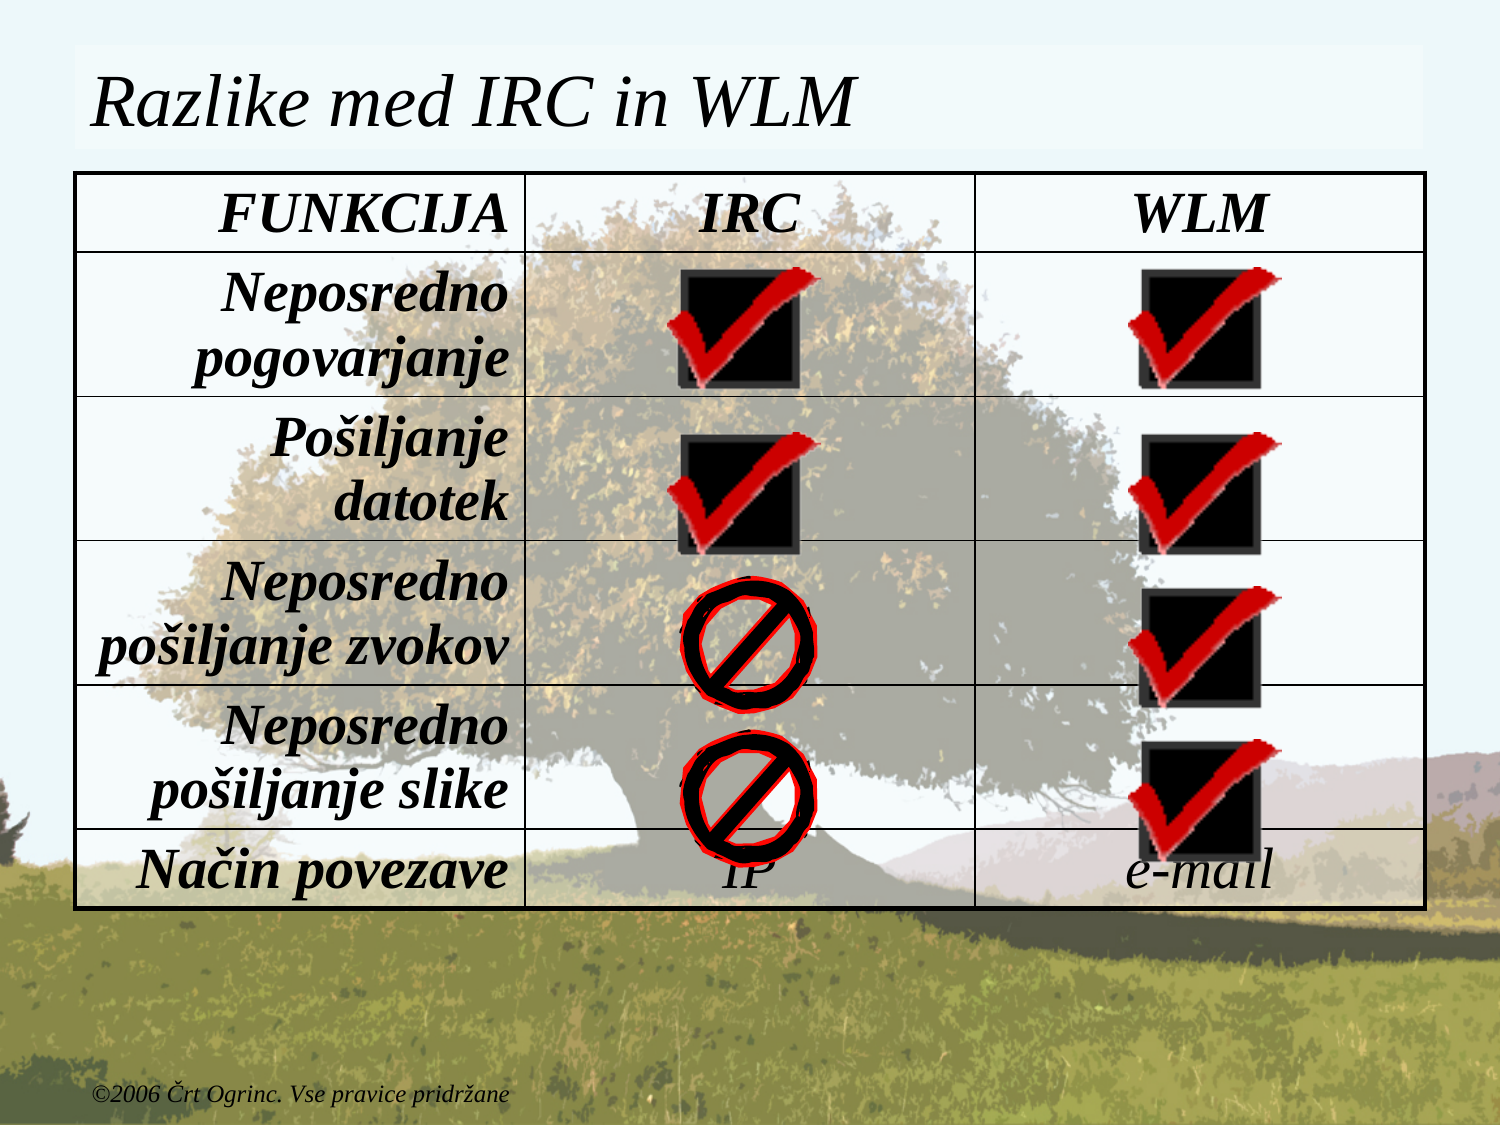

# Razlike med IRC in WLM
| FUNKCIJA | IRC | WLM |
| --- | --- | --- |
| Neposredno pogovarjanje | | |
| Pošiljanje datotek | | |
| Neposredno pošiljanje zvokov | | |
| Neposredno pošiljanje slike | | |
| Način povezave | IP | e-mail |